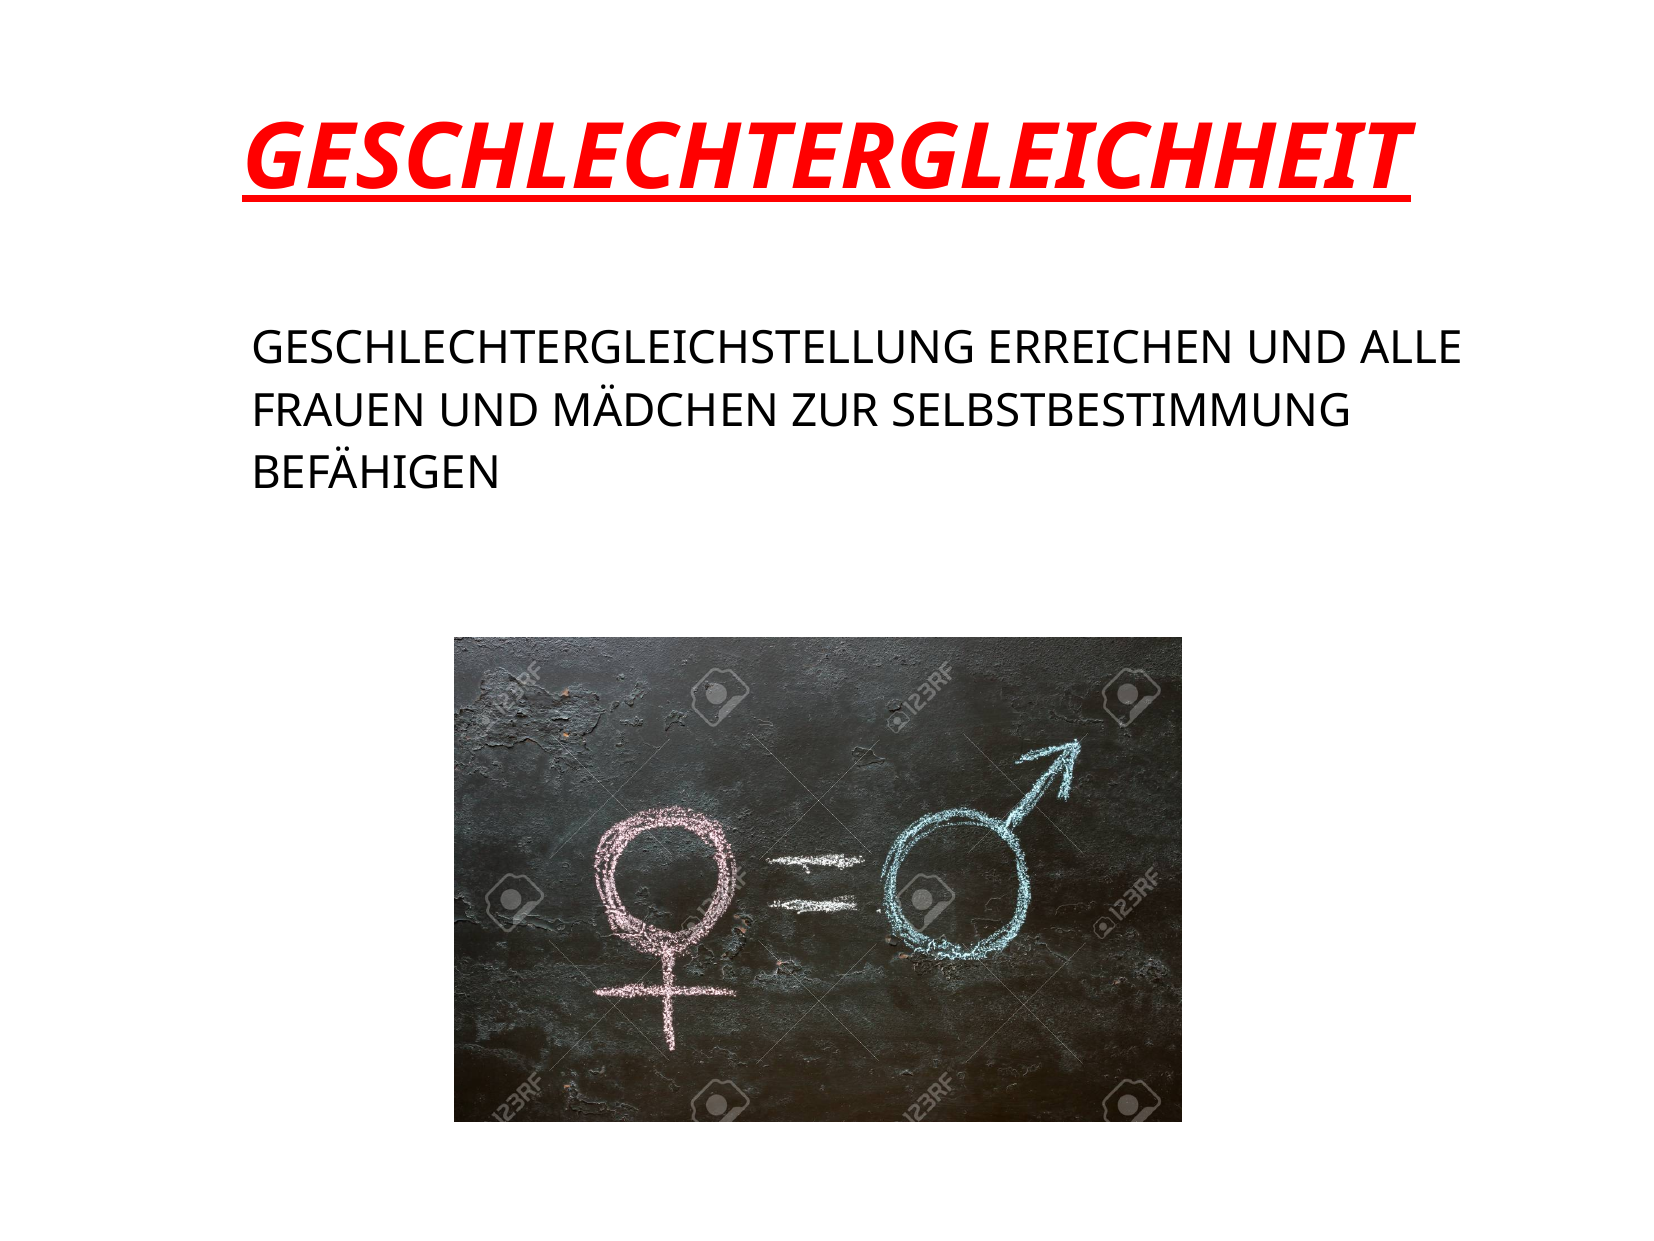

# GESCHLECHTER­GLEICHHEIT
GESCHLECHTERGLEICHSTELLUNG ERREICHEN UND ALLE FRAUEN UND MÄDCHEN ZUR SELBSTBESTIMMUNG BEFÄHIGEN